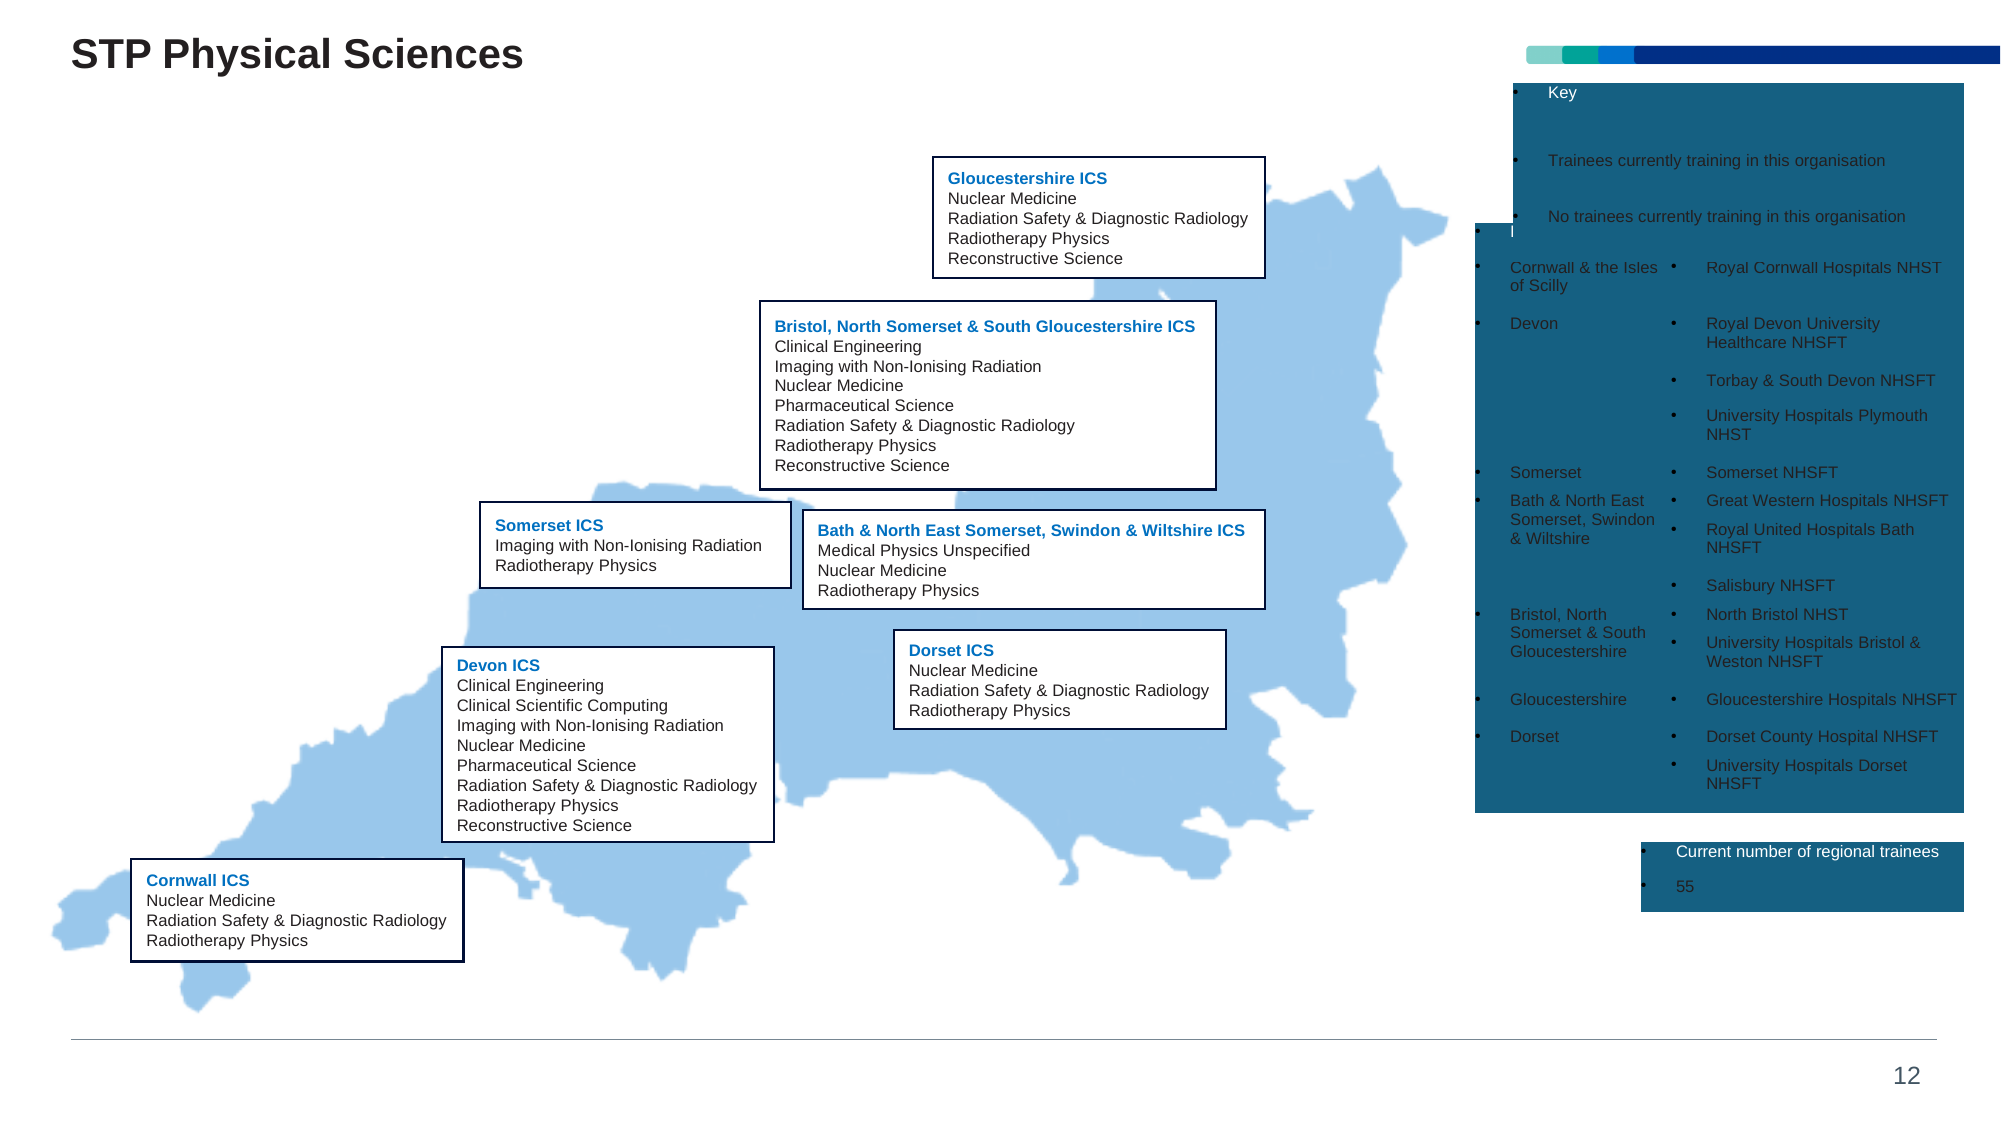

# STP Physical Sciences
| Key | |
| --- | --- |
| Trainees currently training in this organisation | |
| No trainees currently training in this organisation | |
Gloucestershire ICS
Nuclear Medicine
Radiation Safety & Diagnostic Radiology
Radiotherapy Physics
Reconstructive Science
| ICS | Organisation |
| --- | --- |
| Cornwall & the Isles of Scilly | Royal Cornwall Hospitals NHST |
| Devon | Royal Devon University Healthcare NHSFT |
| | Torbay & South Devon NHSFT |
| | University Hospitals Plymouth NHST |
| Somerset | Somerset NHSFT |
| Bath & North East Somerset, Swindon & Wiltshire | Great Western Hospitals NHSFT |
| | Royal United Hospitals Bath NHSFT |
| | Salisbury NHSFT |
| Bristol, North Somerset & South Gloucestershire | North Bristol NHST |
| | University Hospitals Bristol & Weston NHSFT |
| Gloucestershire | Gloucestershire Hospitals NHSFT |
| Dorset | Dorset County Hospital NHSFT |
| | University Hospitals Dorset NHSFT |
Bristol, North Somerset & South Gloucestershire ICS
Clinical Engineering
Imaging with Non-Ionising Radiation
Nuclear Medicine
Pharmaceutical Science
Radiation Safety & Diagnostic Radiology
Radiotherapy Physics
Reconstructive Science
Somerset ICS
Imaging with Non-Ionising Radiation
Radiotherapy Physics
Bath & North East Somerset, Swindon & Wiltshire ICS
Medical Physics Unspecified
Nuclear Medicine
Radiotherapy Physics
Dorset ICS
Nuclear Medicine
Radiation Safety & Diagnostic Radiology
Radiotherapy Physics
Devon ICS
Clinical Engineering
Clinical Scientific Computing
Imaging with Non-Ionising Radiation
Nuclear Medicine
Pharmaceutical Science
Radiation Safety & Diagnostic Radiology
Radiotherapy Physics
Reconstructive Science
| Current number of regional trainees |
| --- |
| 55 |
Cornwall ICS
Nuclear Medicine
Radiation Safety & Diagnostic Radiology
Radiotherapy Physics